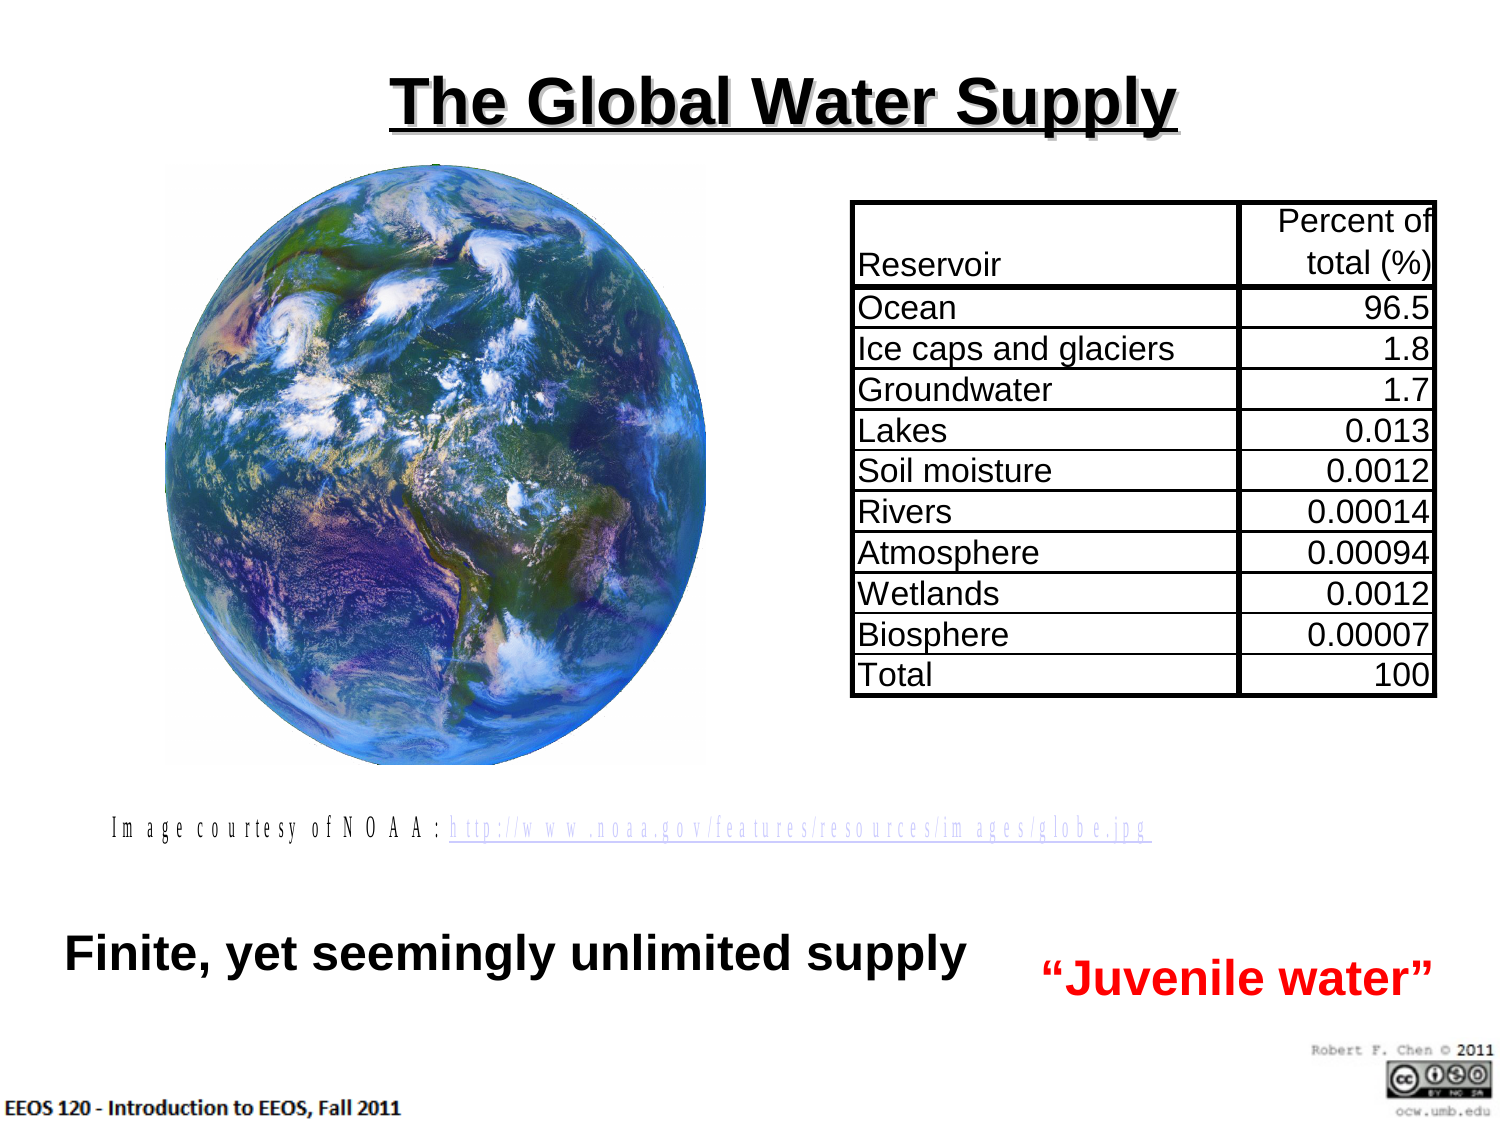

The Global Water Supply
Finite, yet seemingly unlimited supply
“Juvenile water”